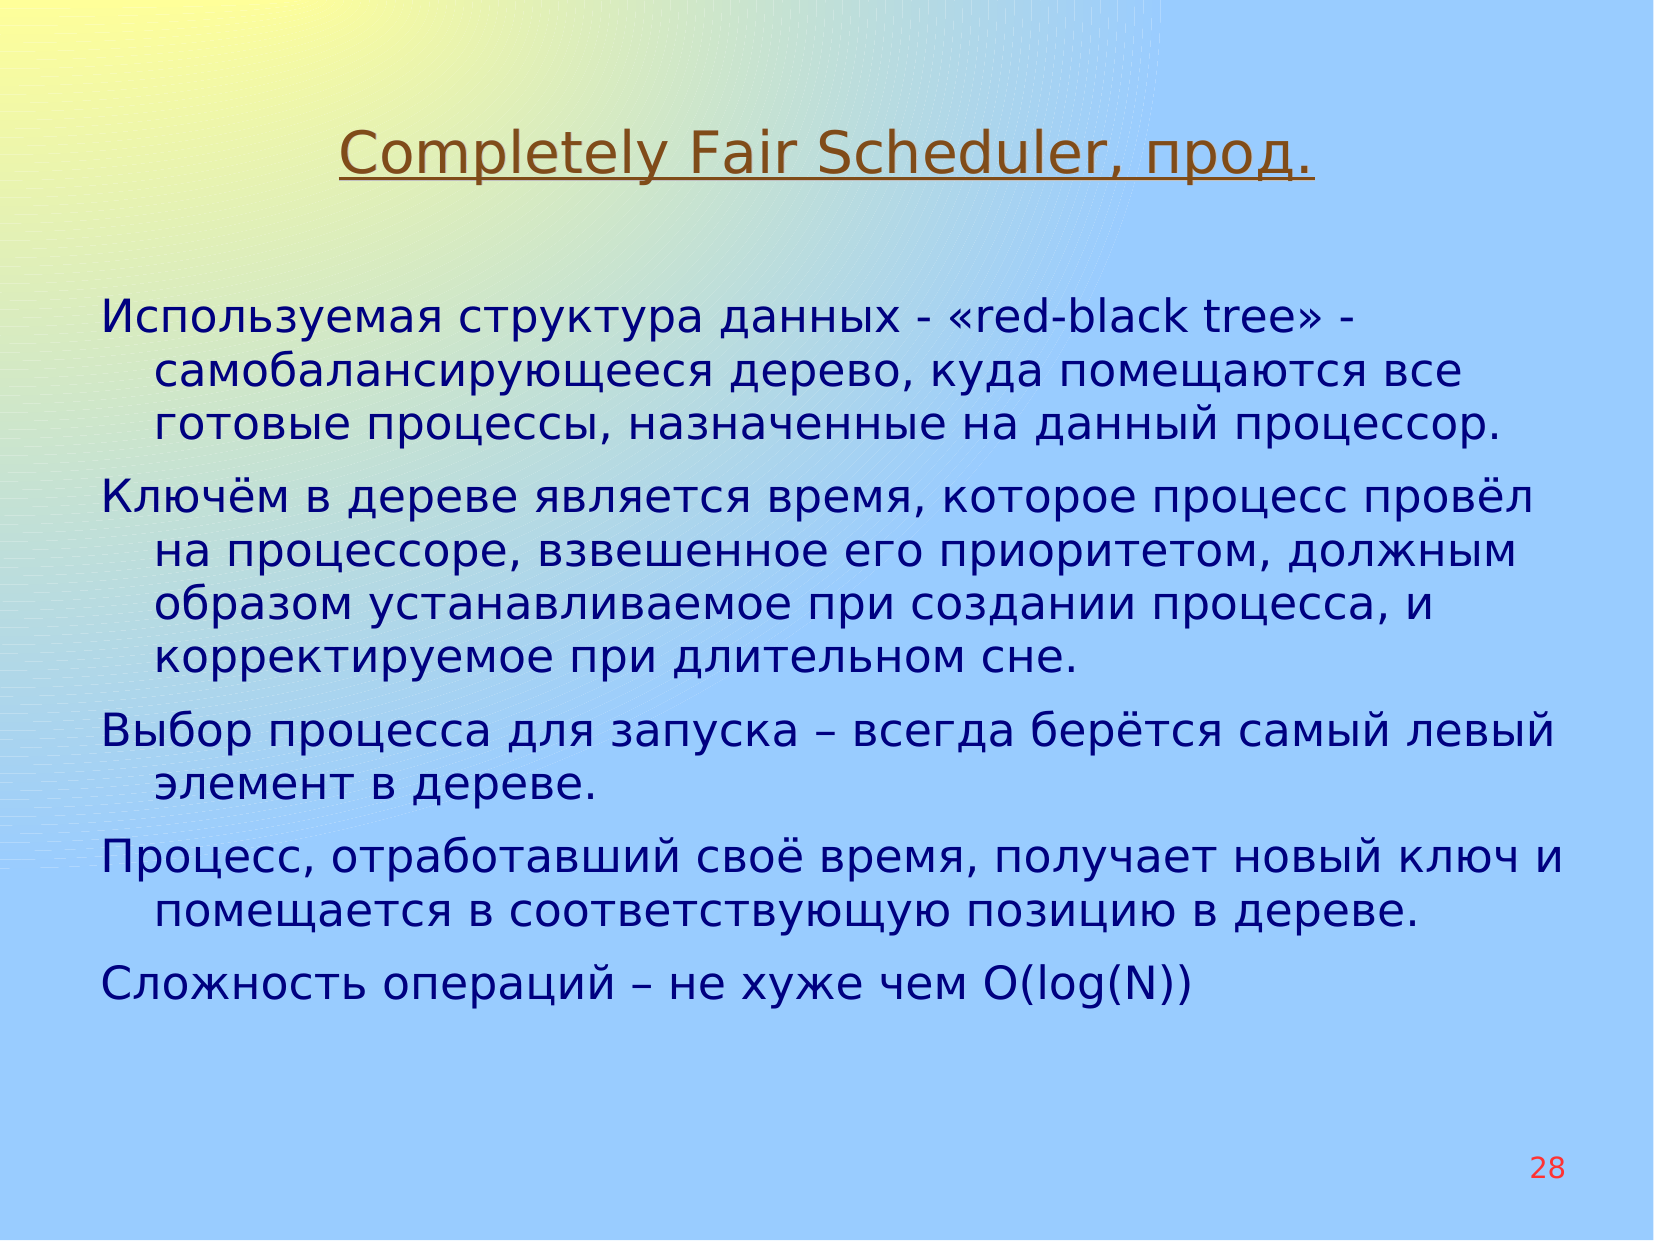

# Completely Fair Scheduler, прод.
Используемая структура данных - «red-black tree» - самобалансирующееся дерево, куда помещаются все готовые процессы, назначенные на данный процессор.
Ключём в дереве является время, которое процесс провёл на процессоре, взвешенное его приоритетом, должным образом устанавливаемое при создании процесса, и корректируемое при длительном сне.
Выбор процесса для запуска – всегда берётся самый левый элемент в дереве.
Процесс, отработавший своё время, получает новый ключ и помещается в соответствующую позицию в дереве.
Сложность операций – не хуже чем O(log(N))
28